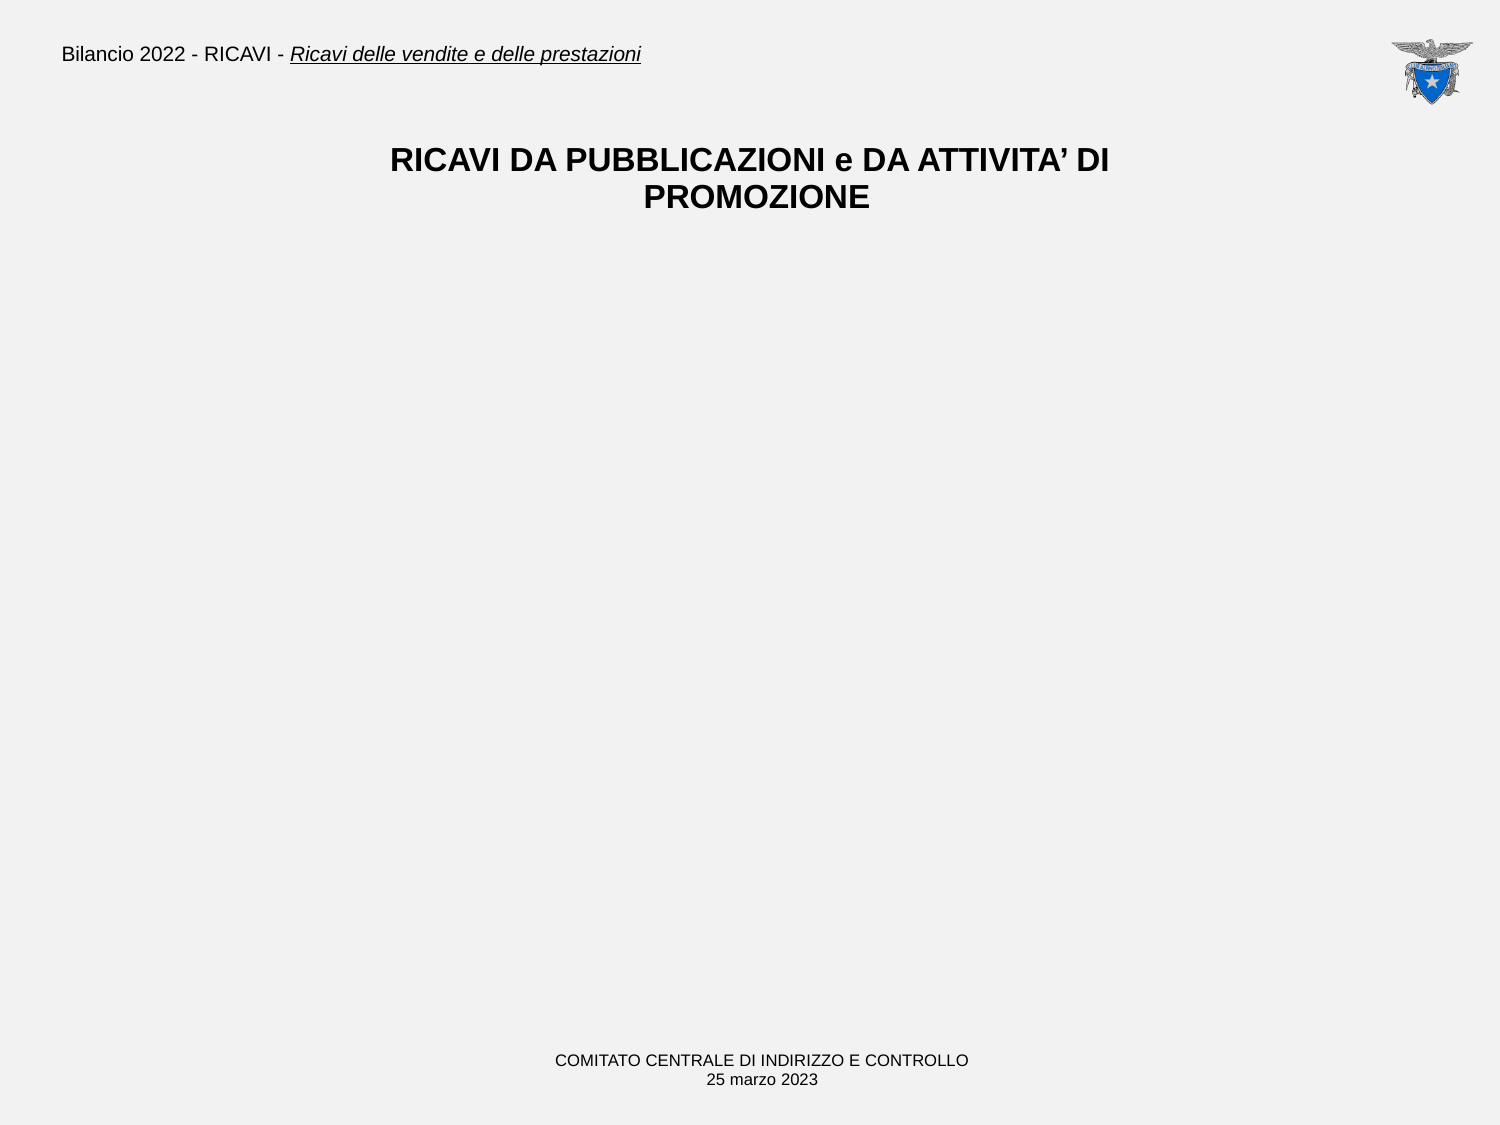

Bilancio 2022 - RICAVI - Ricavi delle vendite e delle prestazioni
RICAVI DA PUBBLICAZIONI e DA ATTIVITA’ DI PROMOZIONE
COMITATO CENTRALE DI INDIRIZZO E CONTROLLO
25 marzo 2023